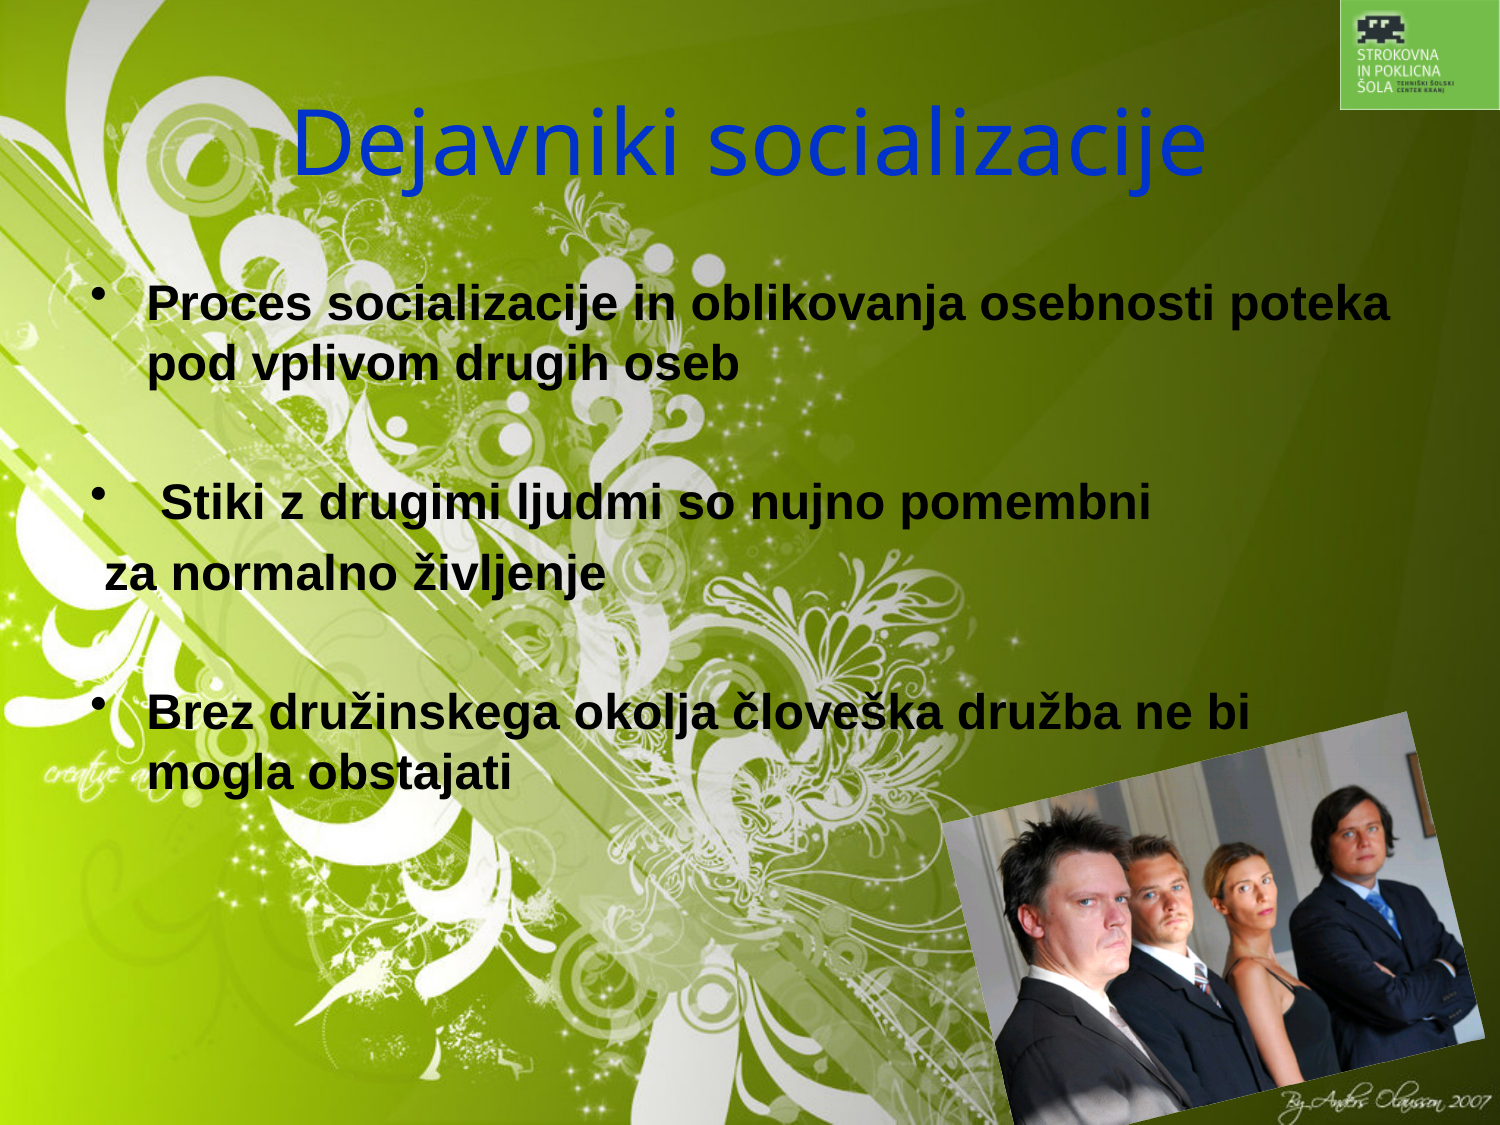

# Dejavniki socializacije
Proces socializacije in oblikovanja osebnosti poteka pod vplivom drugih oseb
 Stiki z drugimi ljudmi so nujno pomembni
 za normalno življenje
Brez družinskega okolja človeška družba ne bi mogla obstajati